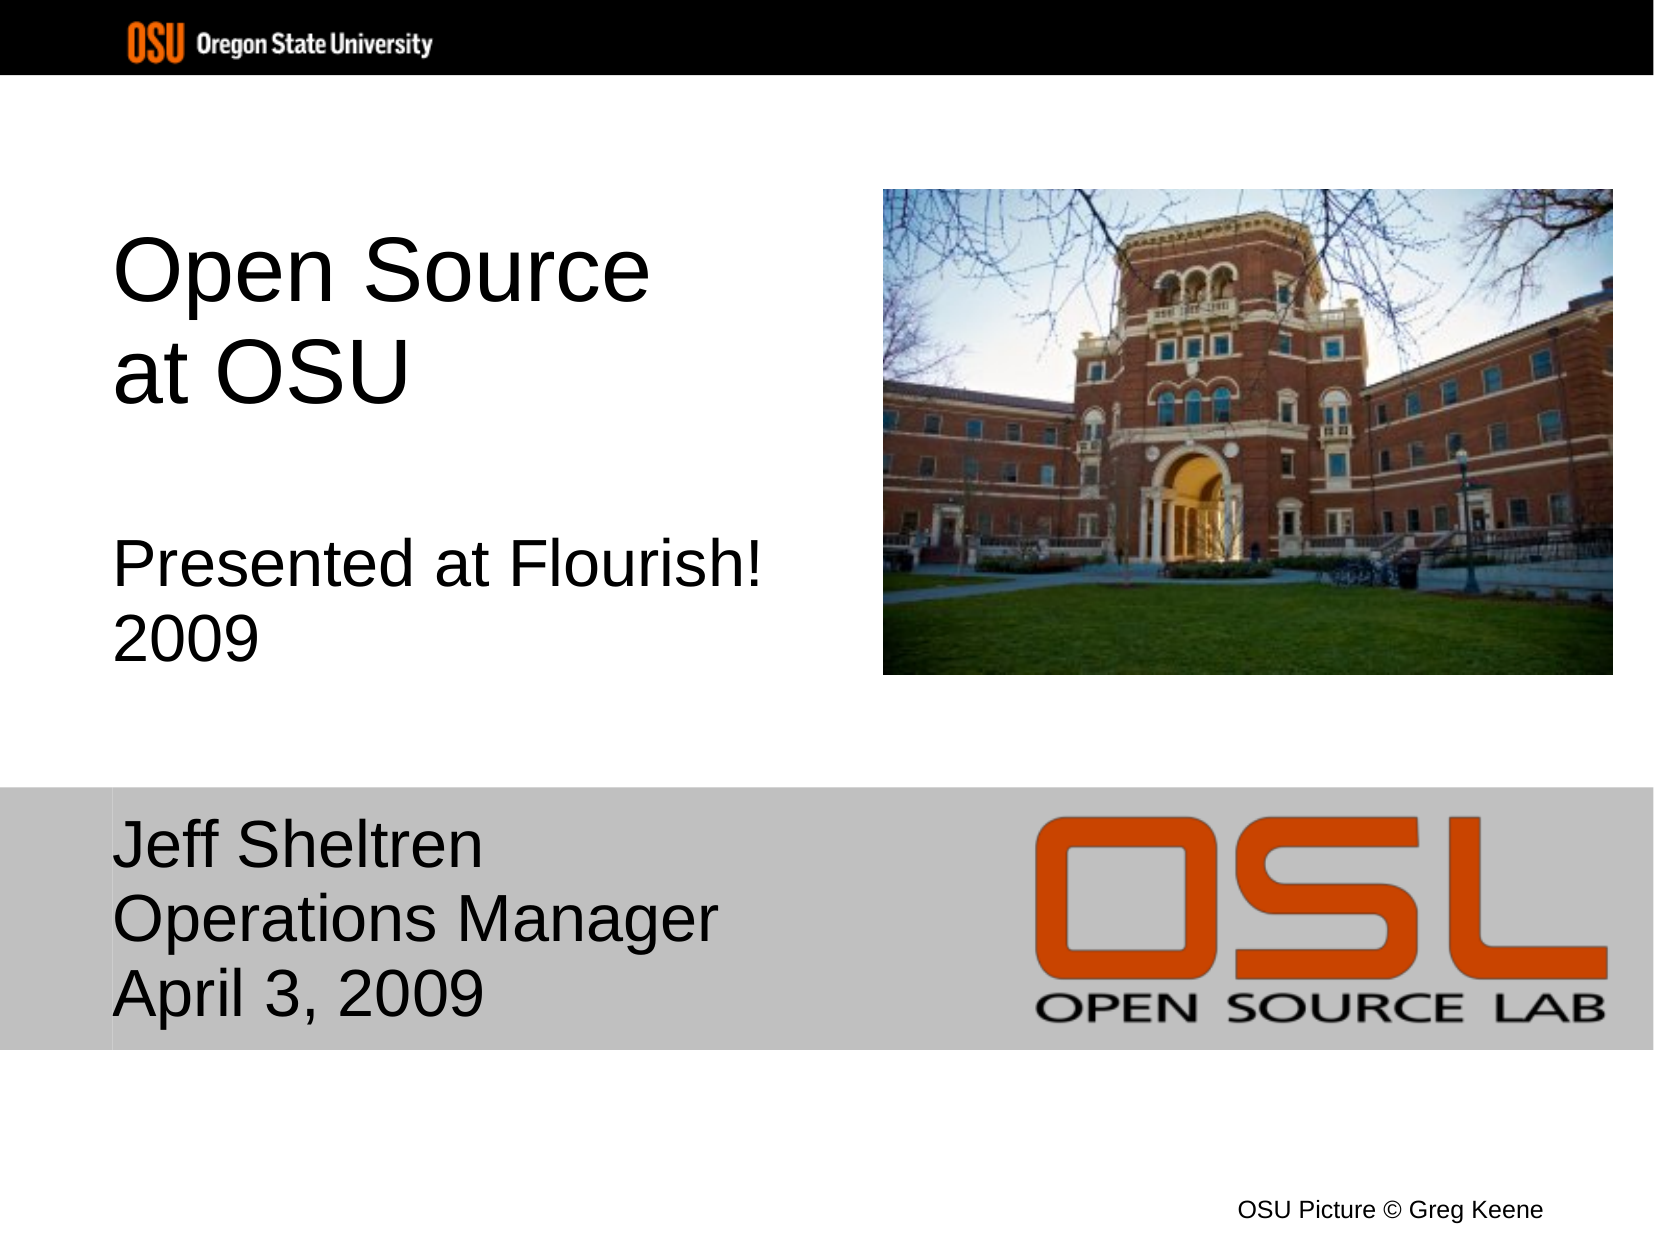

# Open Source at OSU Presented at Flourish! 2009
Jeff Sheltren
Operations Manager
April 3, 2009
OSU Picture © Greg Keene